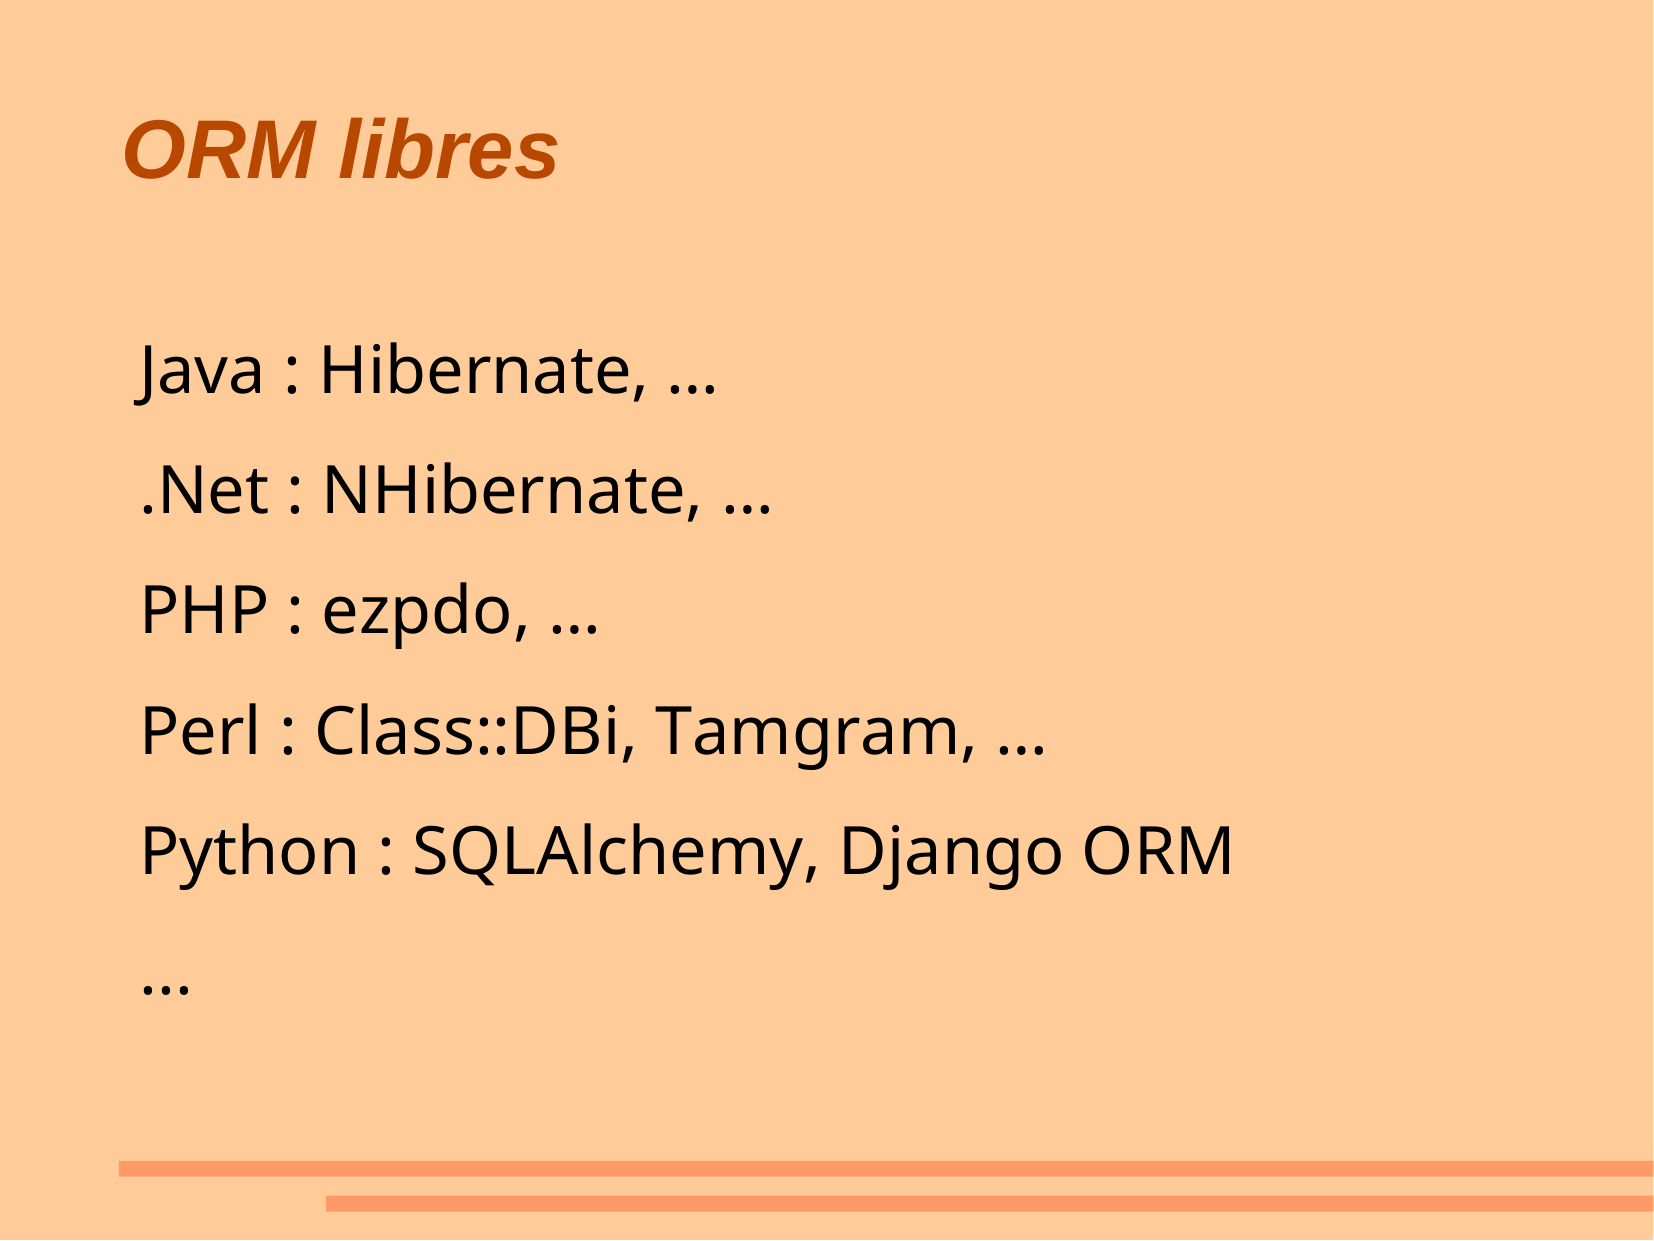

# ORM libres
Java : Hibernate, …
.Net : NHibernate, …
PHP : ezpdo, …
Perl : Class::DBi, Tamgram, …
Python : SQLAlchemy, Django ORM
...